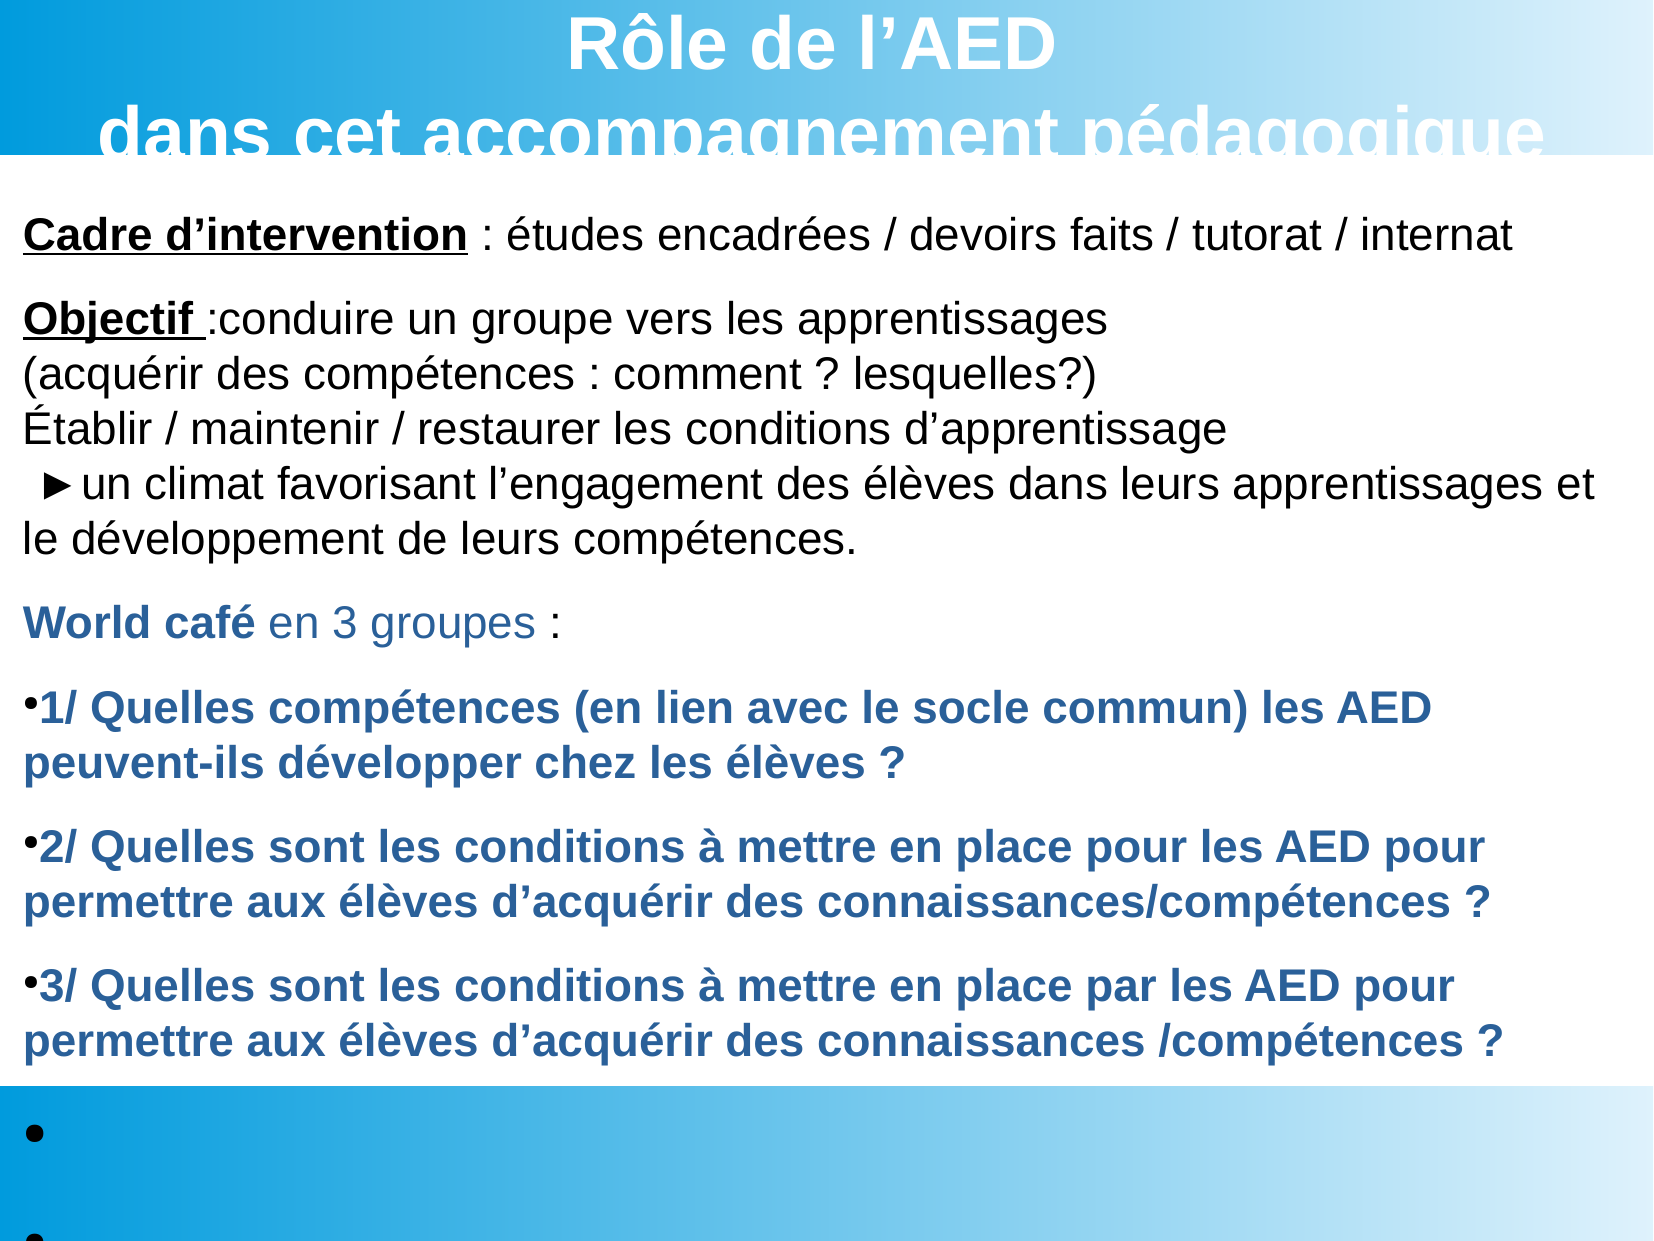

# Rôle de l’AED dans cet accompagnement pédagogique
Cadre d’intervention : études encadrées / devoirs faits / tutorat / internat
Objectif :conduire un groupe vers les apprentissages 
(acquérir des compétences : comment ? lesquelles?)
Établir / maintenir / restaurer les conditions d’apprentissage
 ►un climat favorisant l’engagement des élèves dans leurs apprentissages et le développement de leurs compétences.
World café en 3 groupes :
1/ Quelles compétences (en lien avec le socle commun) les AED peuvent-ils développer chez les élèves ?
2/ Quelles sont les conditions à mettre en place pour les AED pour permettre aux élèves d’acquérir des connaissances/compétences ?
3/ Quelles sont les conditions à mettre en place par les AED pour permettre aux élèves d’acquérir des connaissances /compétences ?